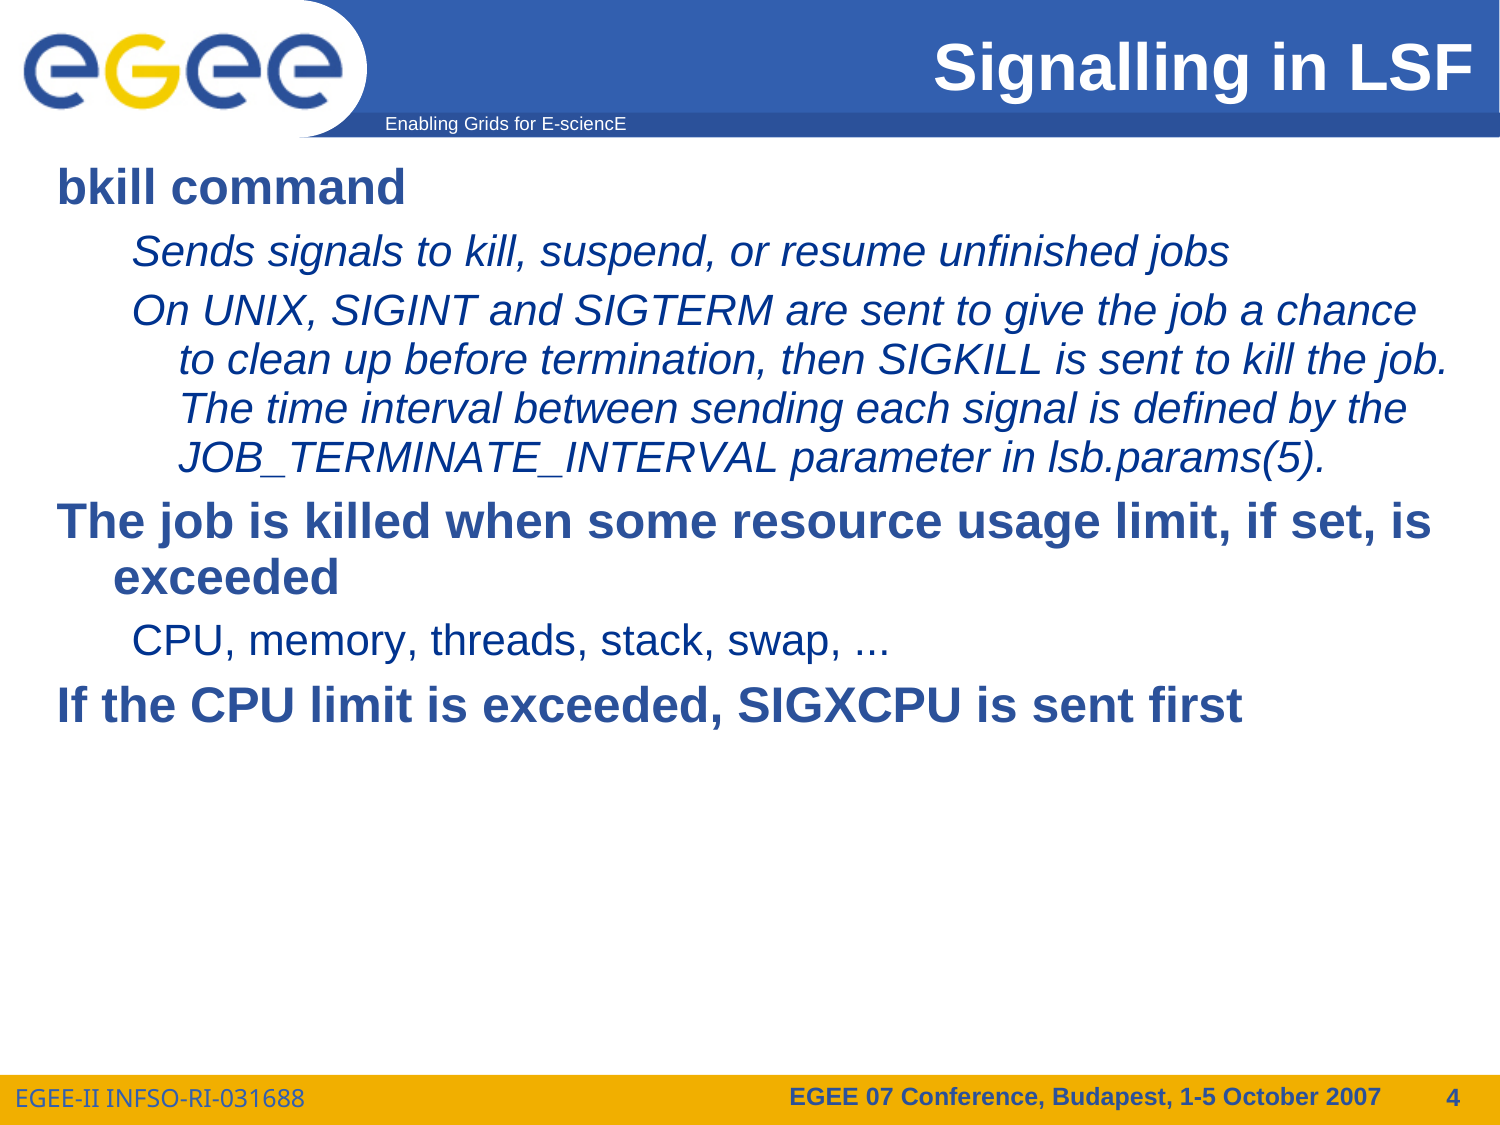

# Signalling in LSF
bkill command
Sends signals to kill, suspend, or resume unfinished jobs
On UNIX, SIGINT and SIGTERM are sent to give the job a chance to clean up before termination, then SIGKILL is sent to kill the job. The time interval between sending each signal is defined by the JOB_TERMINATE_INTERVAL parameter in lsb.params(5).
The job is killed when some resource usage limit, if set, is exceeded
CPU, memory, threads, stack, swap, ...
If the CPU limit is exceeded, SIGXCPU is sent first
EGEE 07 Conference, Budapest, 1-5 October 2007
4